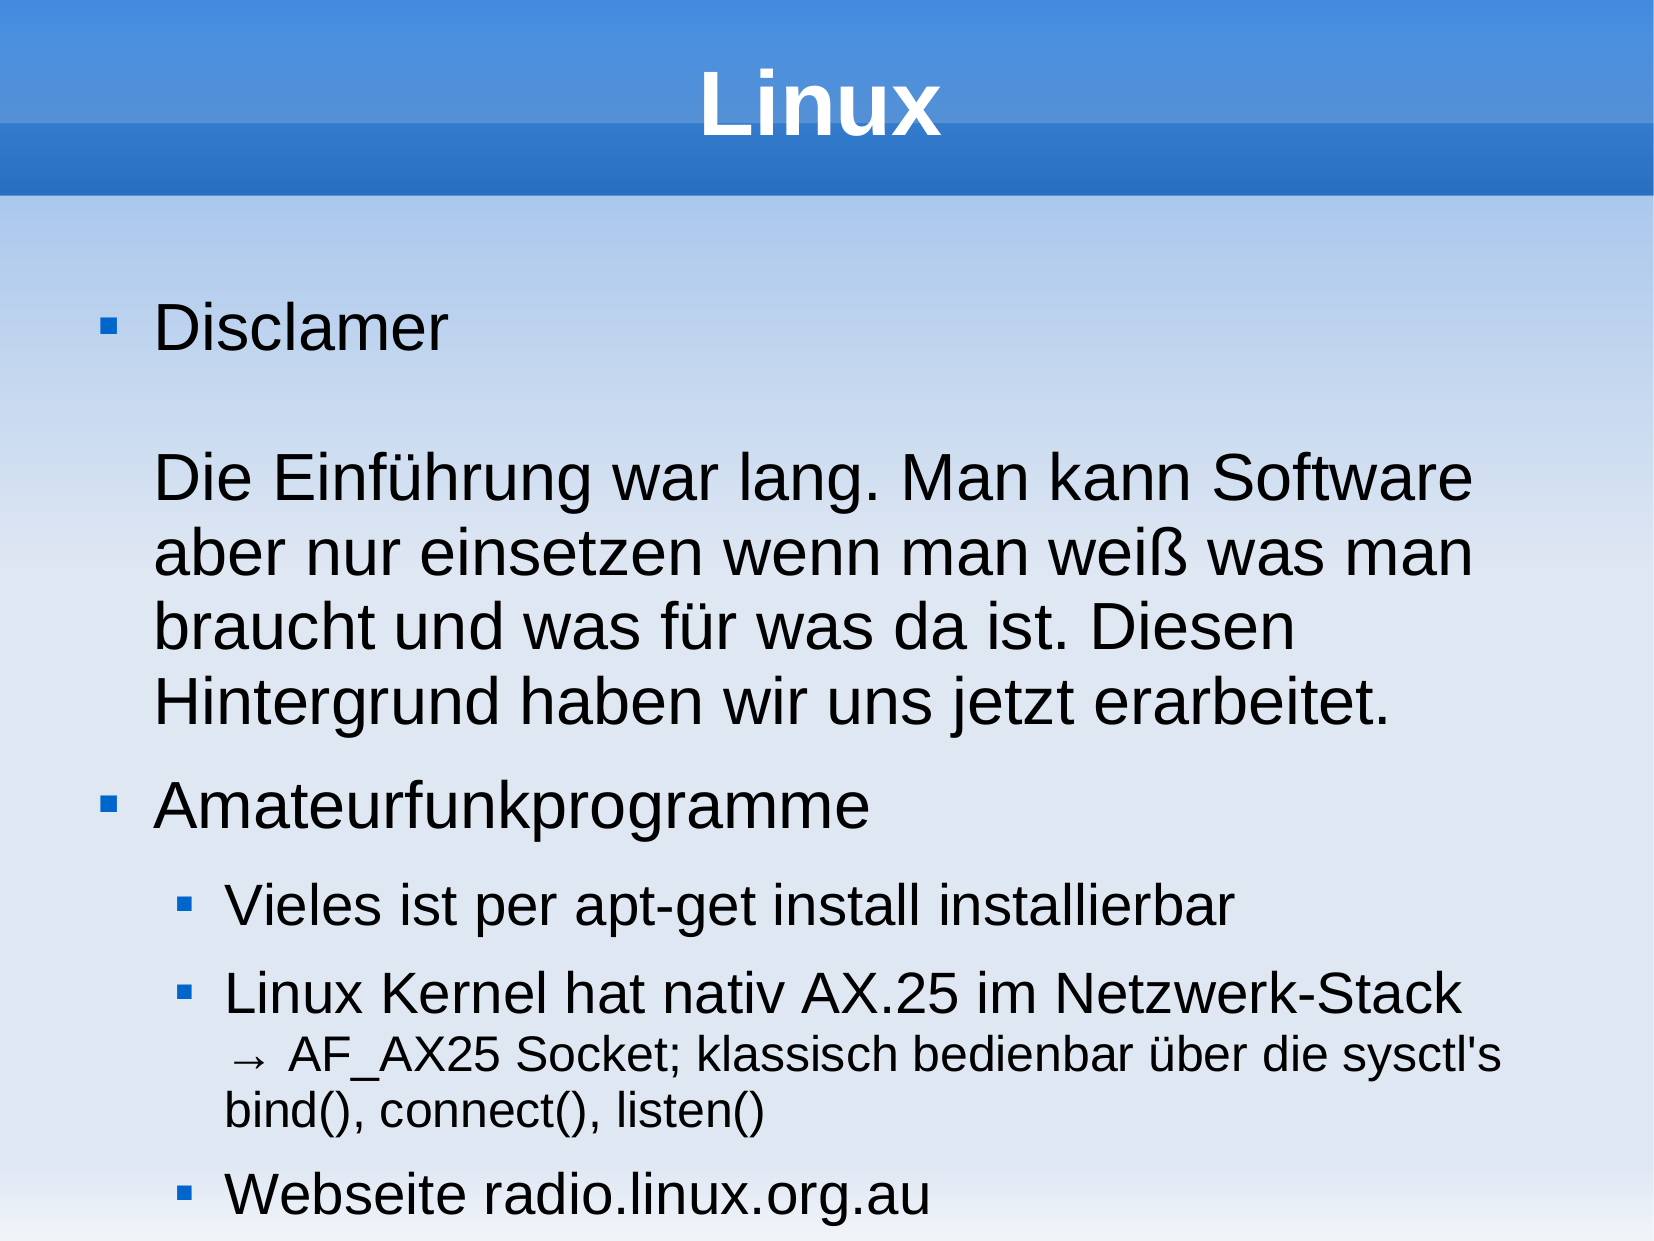

# Linux
Disclamer
Die Einführung war lang. Man kann Software aber nur einsetzen wenn man weiß was man braucht und was für was da ist. Diesen Hintergrund haben wir uns jetzt erarbeitet.
Amateurfunkprogramme
Vieles ist per apt-get install installierbar
Linux Kernel hat nativ AX.25 im Netzwerk-Stack
→ AF_AX25 Socket; klassisch bedienbar über die sysctl's bind(), connect(), listen()
Webseite radio.linux.org.au